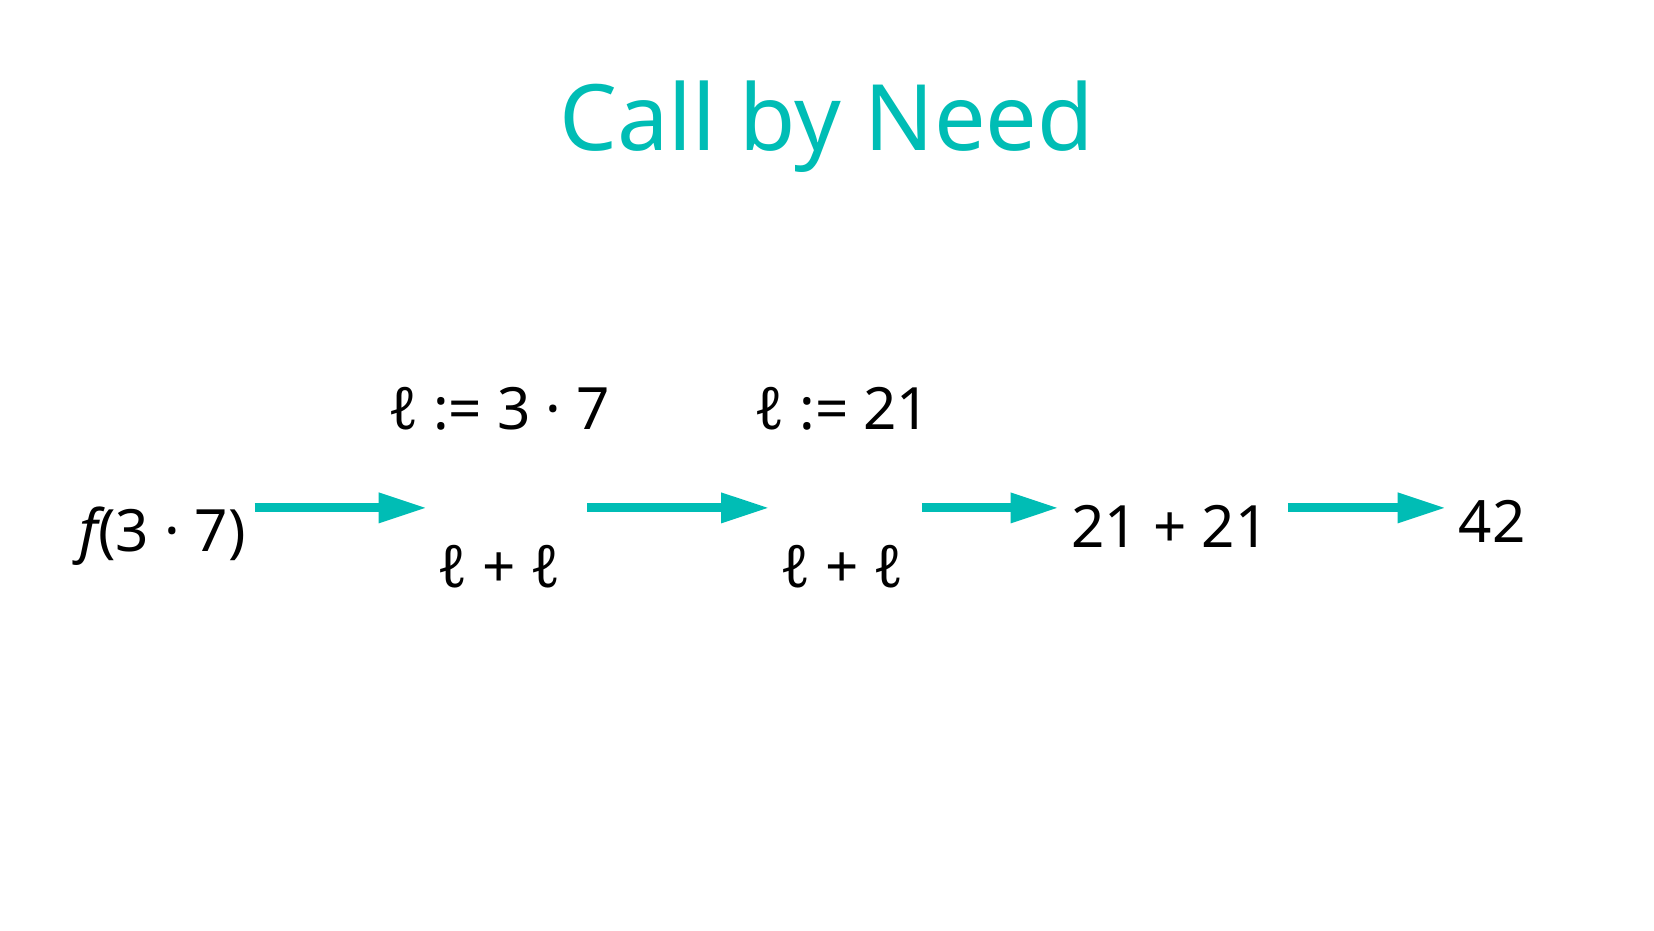

# Call by Need
ℓ := 3 · 7
ℓ + ℓ
ℓ := 21
ℓ + ℓ
42
21 + 21
f(3 · 7)